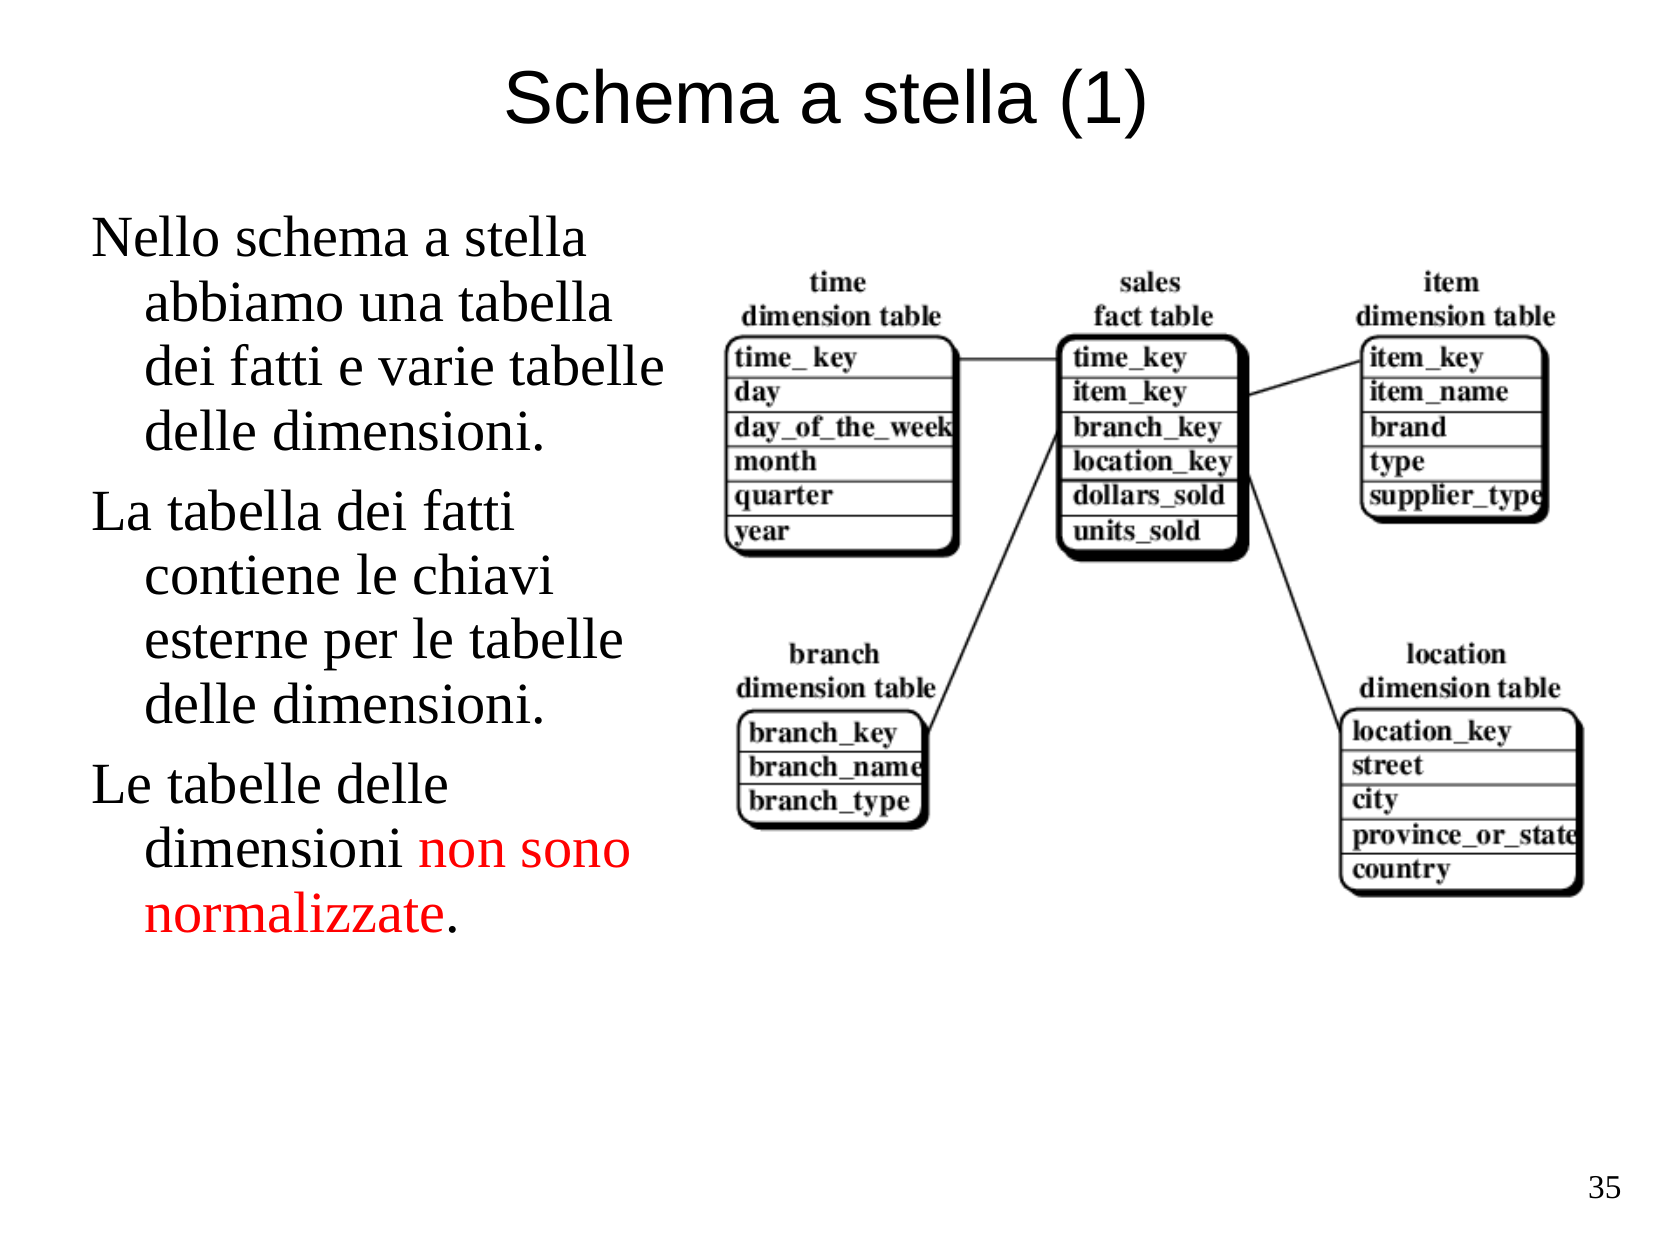

# Schema a stella (1)
Nello schema a stella abbiamo una tabella dei fatti e varie tabelle delle dimensioni.
La tabella dei fatti contiene le chiavi esterne per le tabelle delle dimensioni.
Le tabelle delle dimensioni non sono normalizzate.